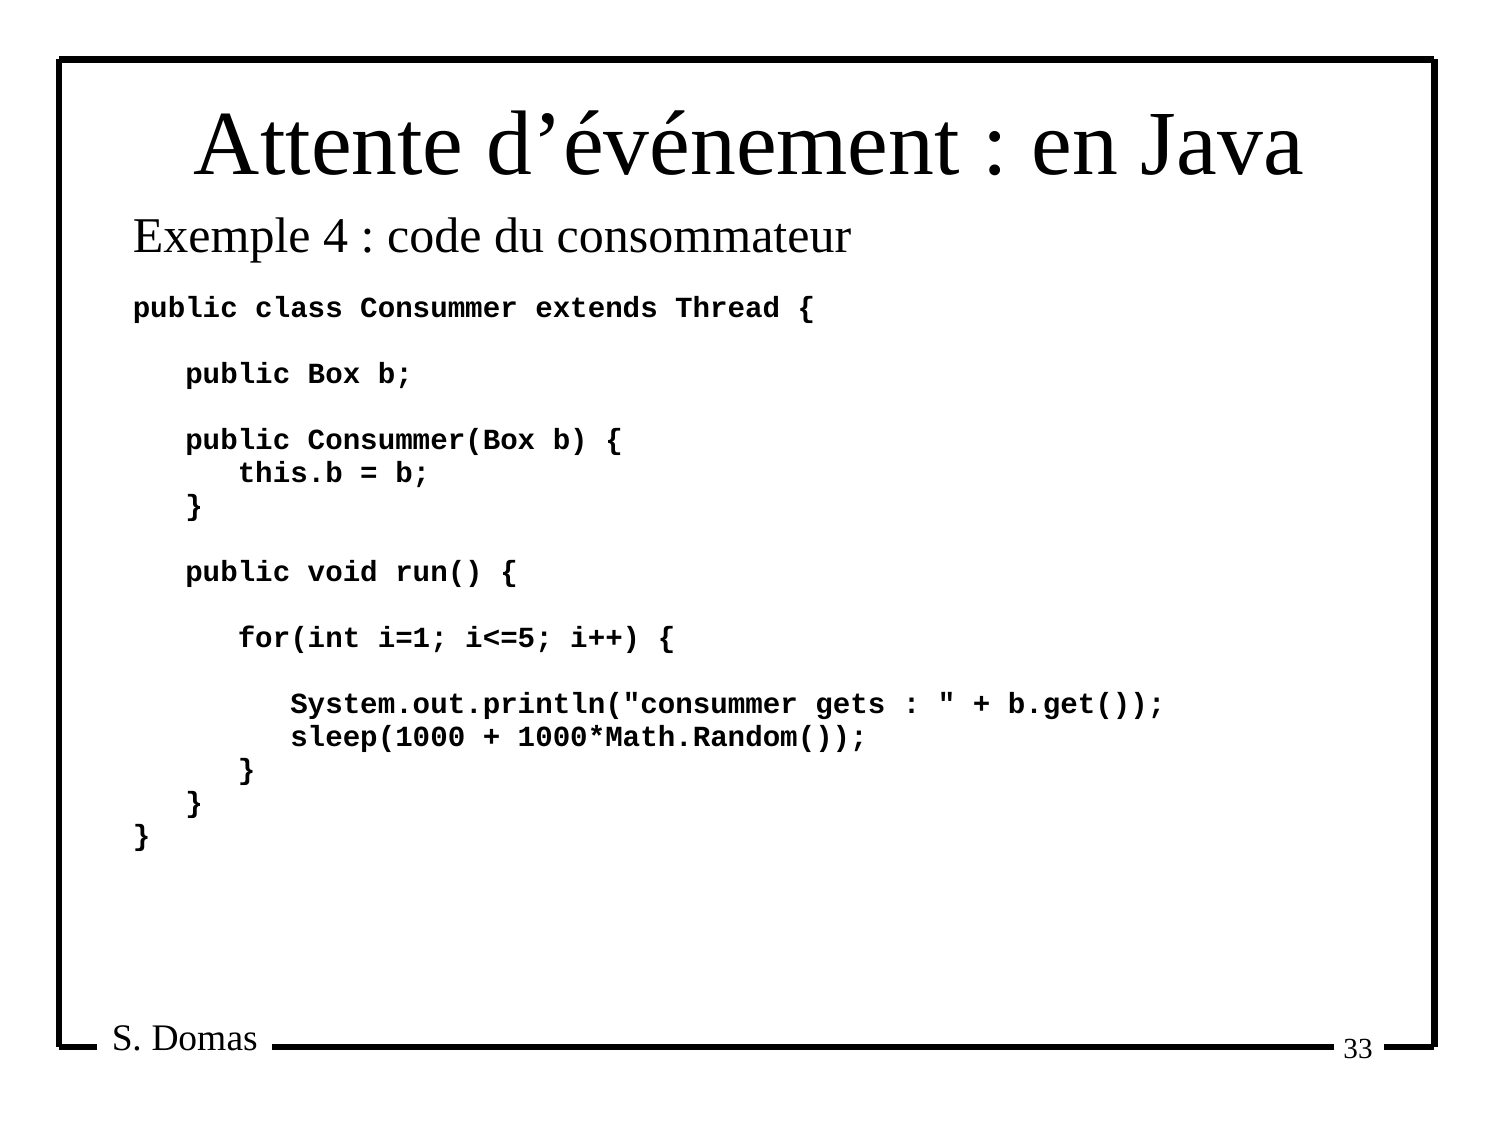

# Attente d’événement : en Java
S. Domas
Exemple 4 : code du consommateur
public class Consummer extends Thread {
 public Box b;
 public Consummer(Box b) {
 this.b = b;
 }
 public void run() {
 for(int i=1; i<=5; i++) {
 System.out.println("consummer gets : " + b.get());
 sleep(1000 + 1000*Math.Random());
 }
 }
}
33